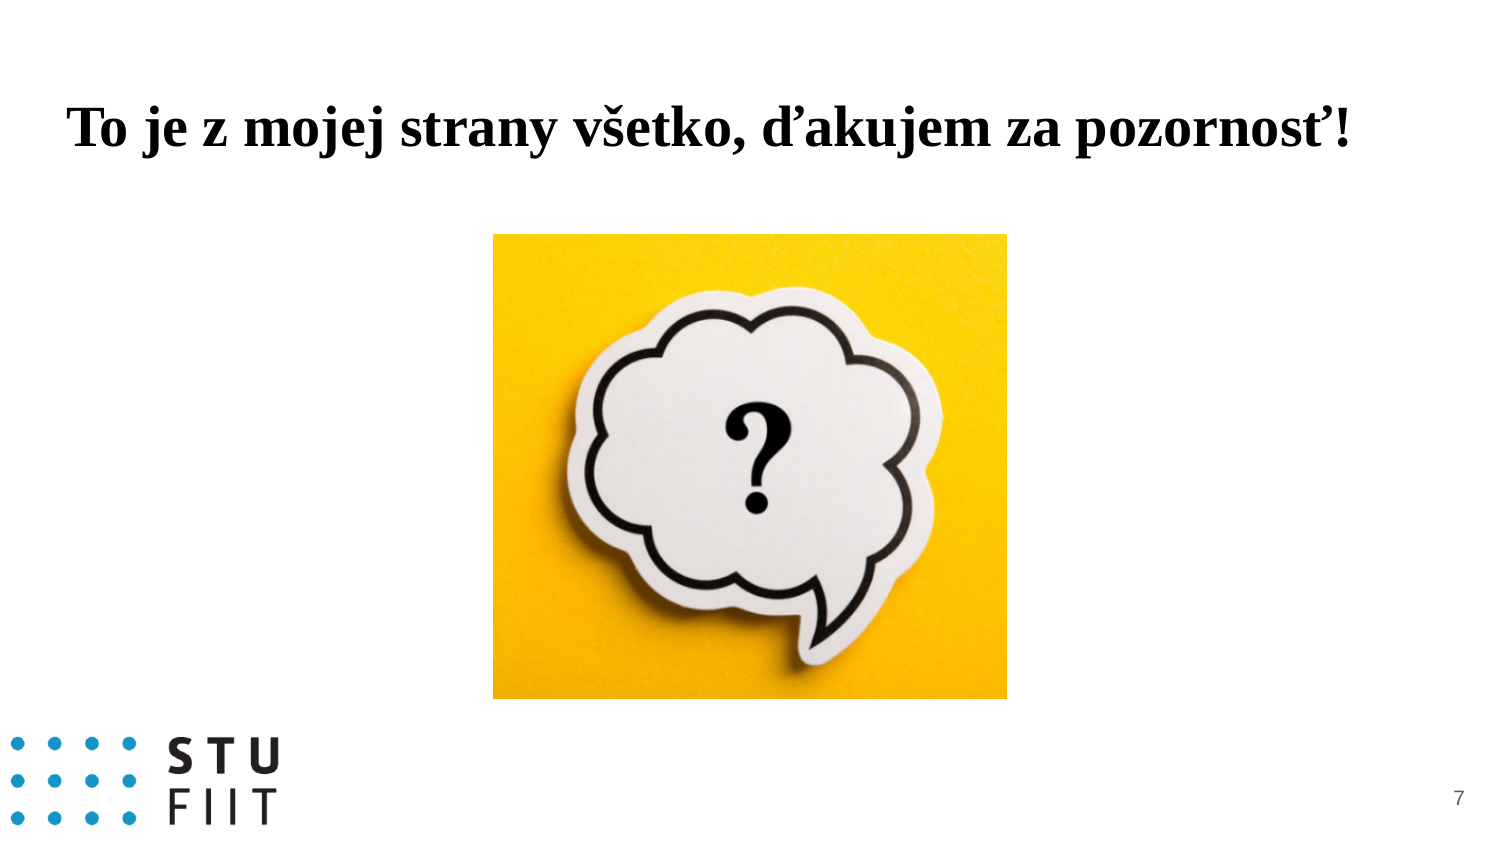

# To je z mojej strany všetko, ďakujem za pozornosť!